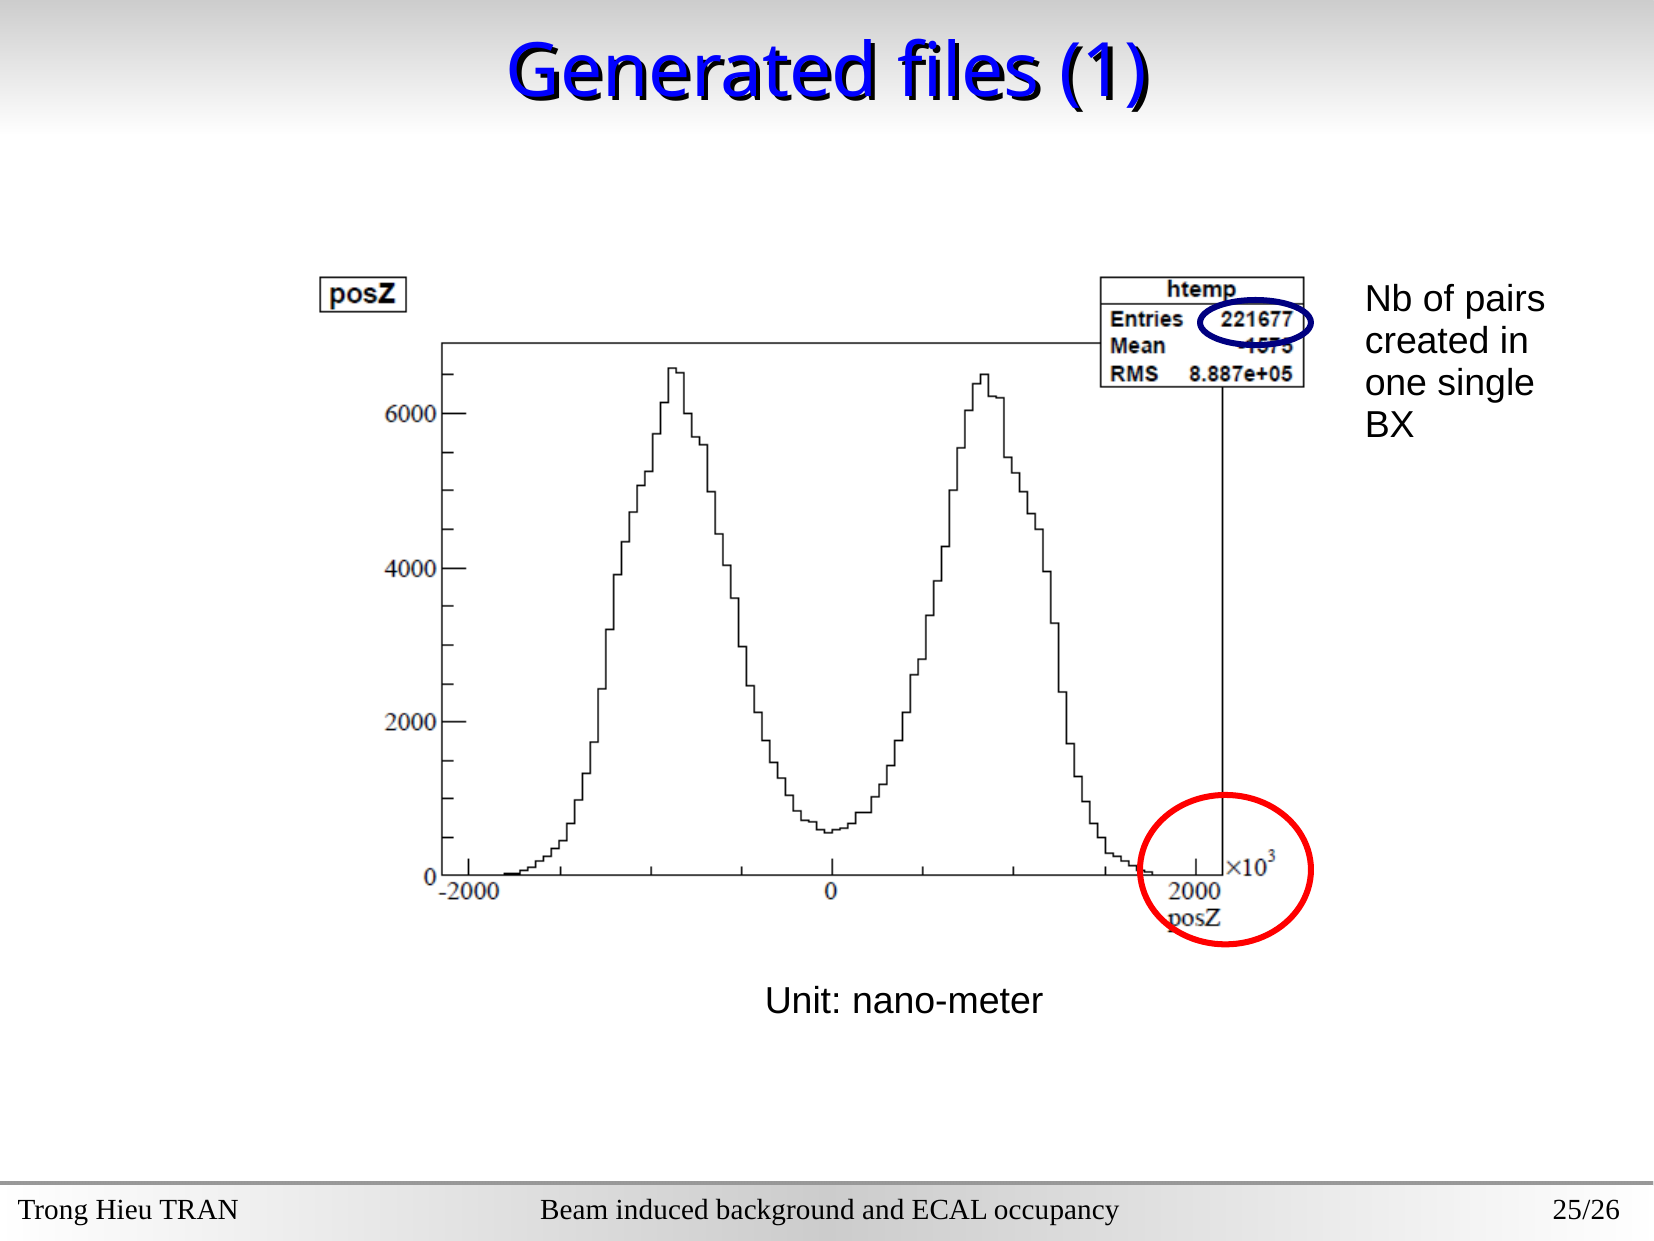

# Generated files (1)
Nb of pairs created in one single BX
Unit: nano-meter